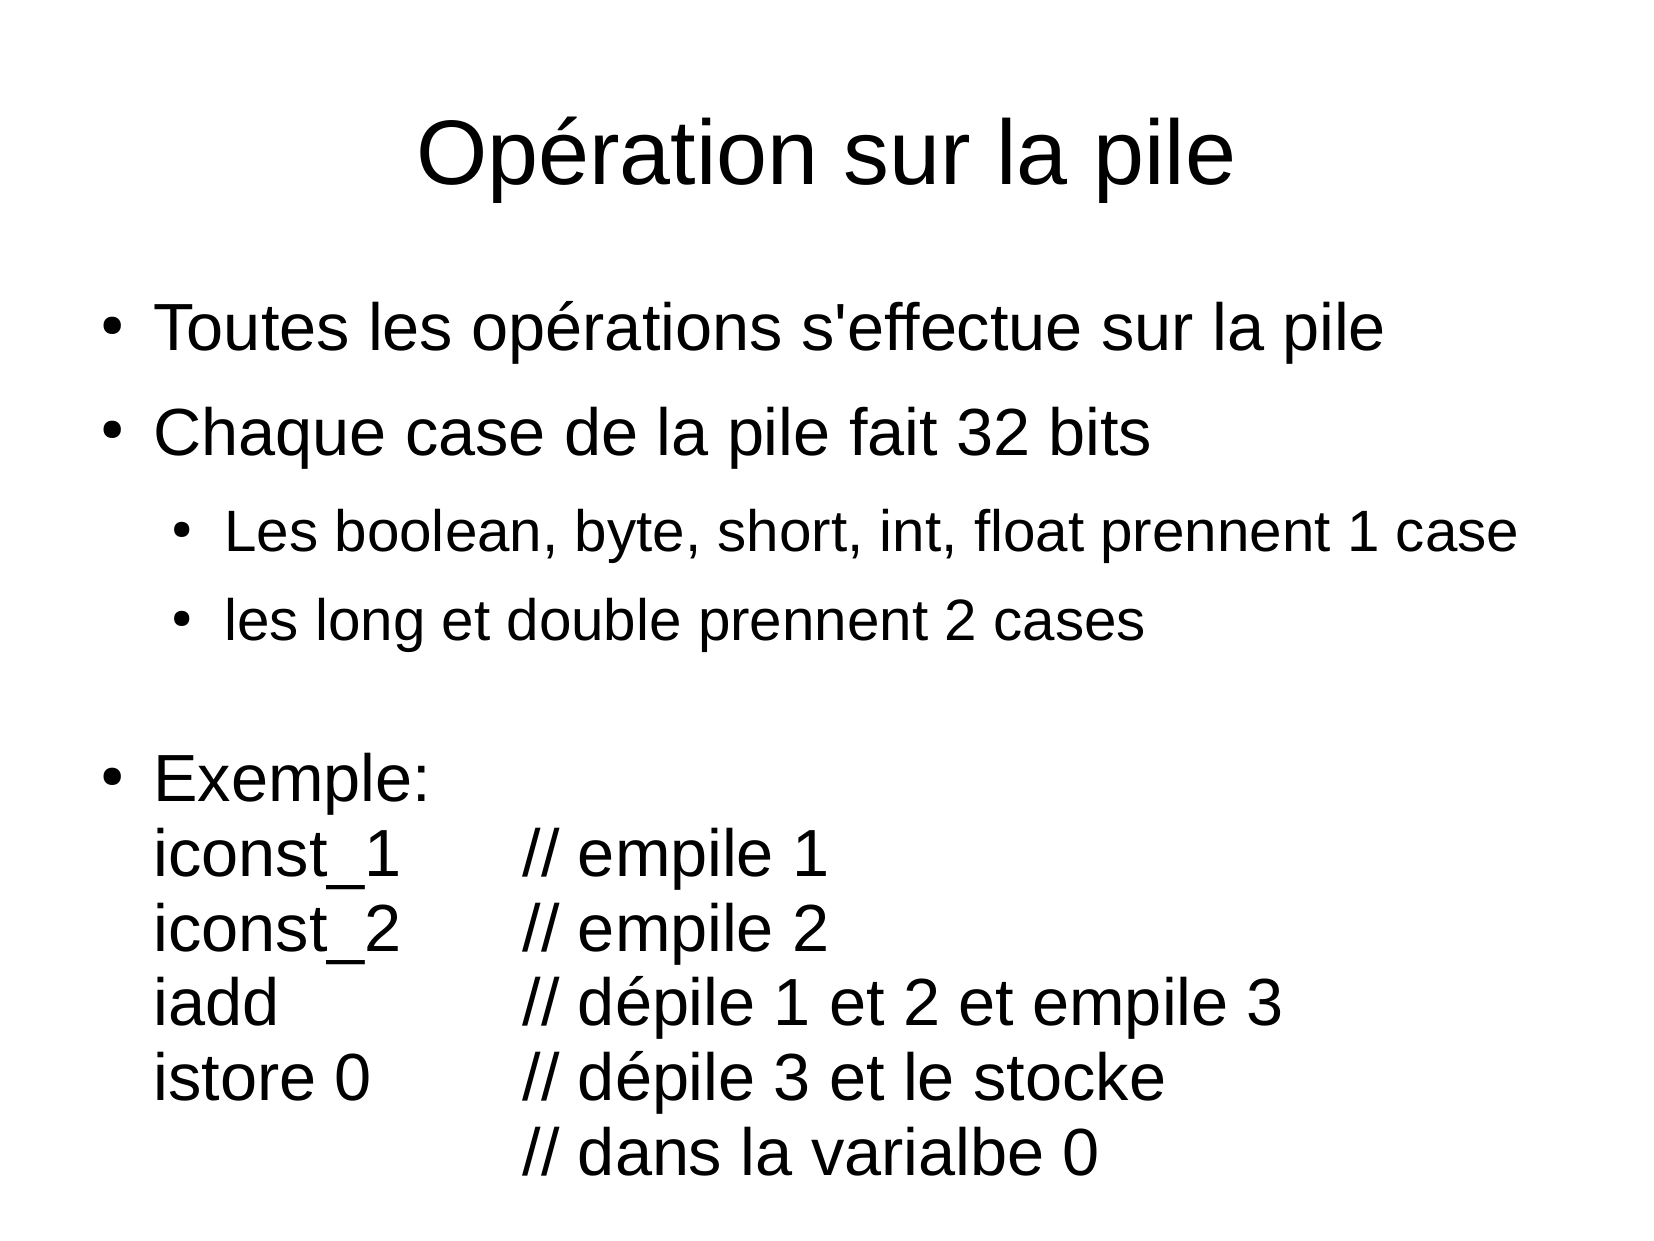

# Opération sur la pile
Toutes les opérations s'effectue sur la pile
Chaque case de la pile fait 32 bits
Les boolean, byte, short, int, float prennent 1 case
les long et double prennent 2 cases
Exemple:
iconst_1		// empile 1
iconst_2		// empile 2
iadd				// dépile 1 et 2 et empile 3
istore 0			// dépile 3 et le stocke
					// dans la varialbe 0